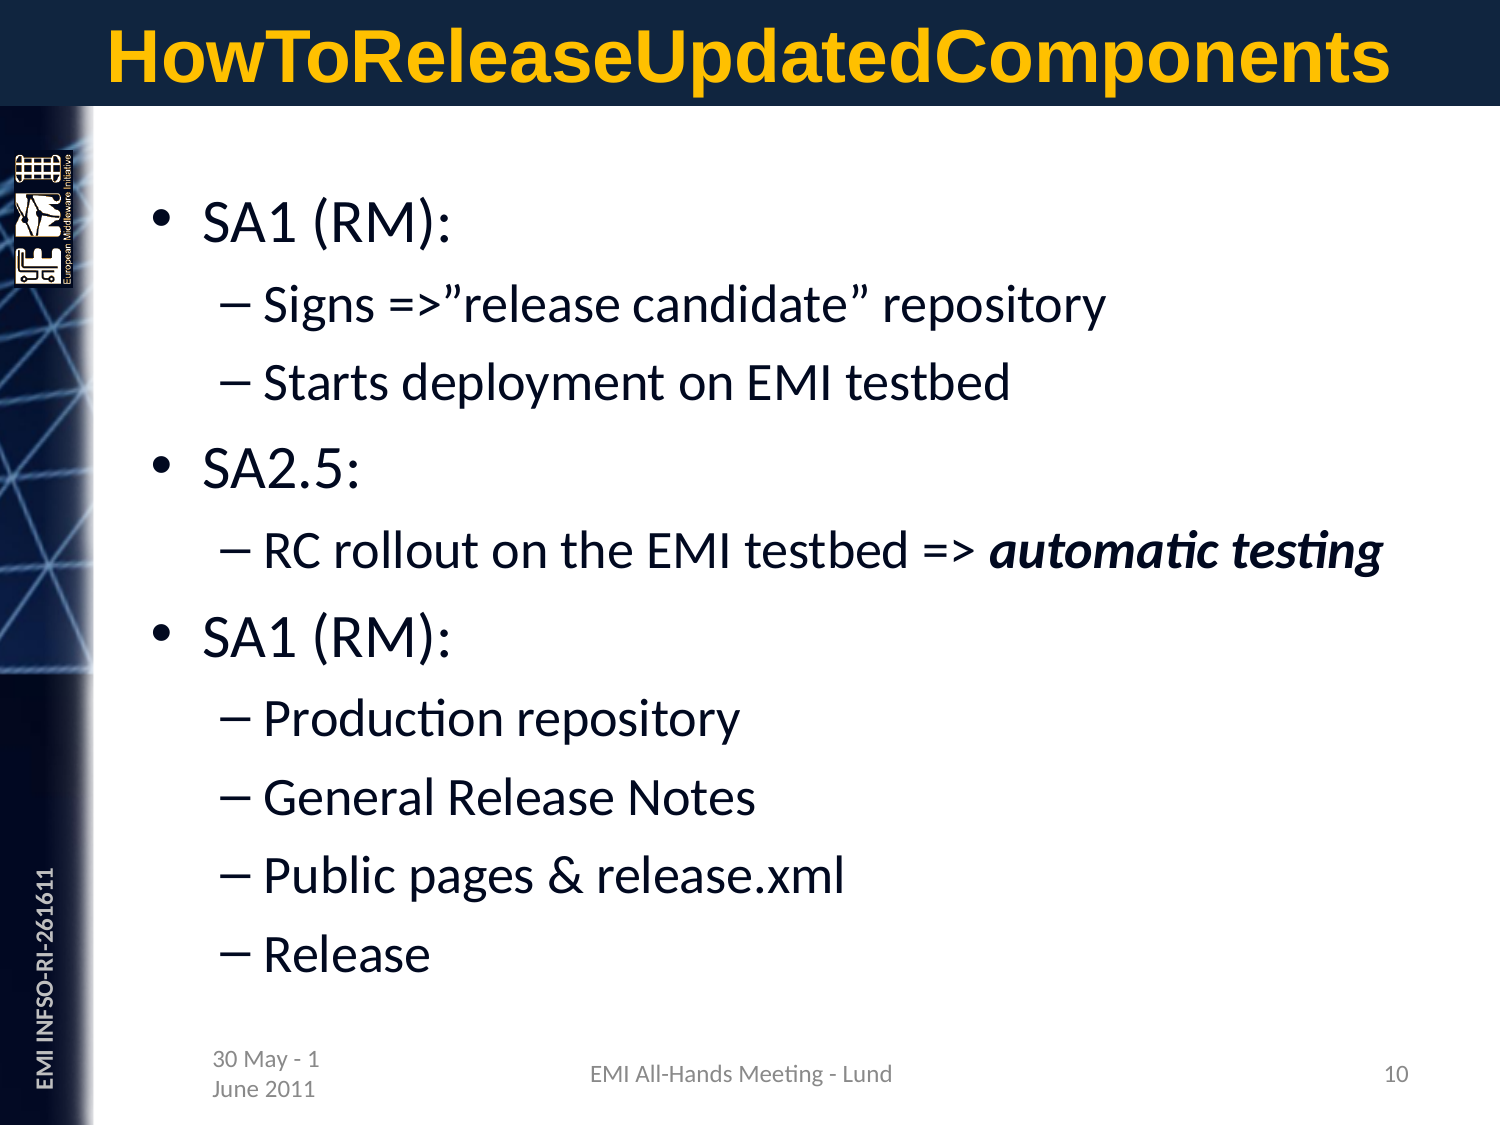

# HowToReleaseUpdatedComponents
SA1 (RM):
Signs =>”release candidate” repository
Starts deployment on EMI testbed
SA2.5:
RC rollout on the EMI testbed => automatic testing
SA1 (RM):
Production repository
General Release Notes
Public pages & release.xml
Release
30 May - 1 June 2011
EMI All-Hands Meeting - Lund